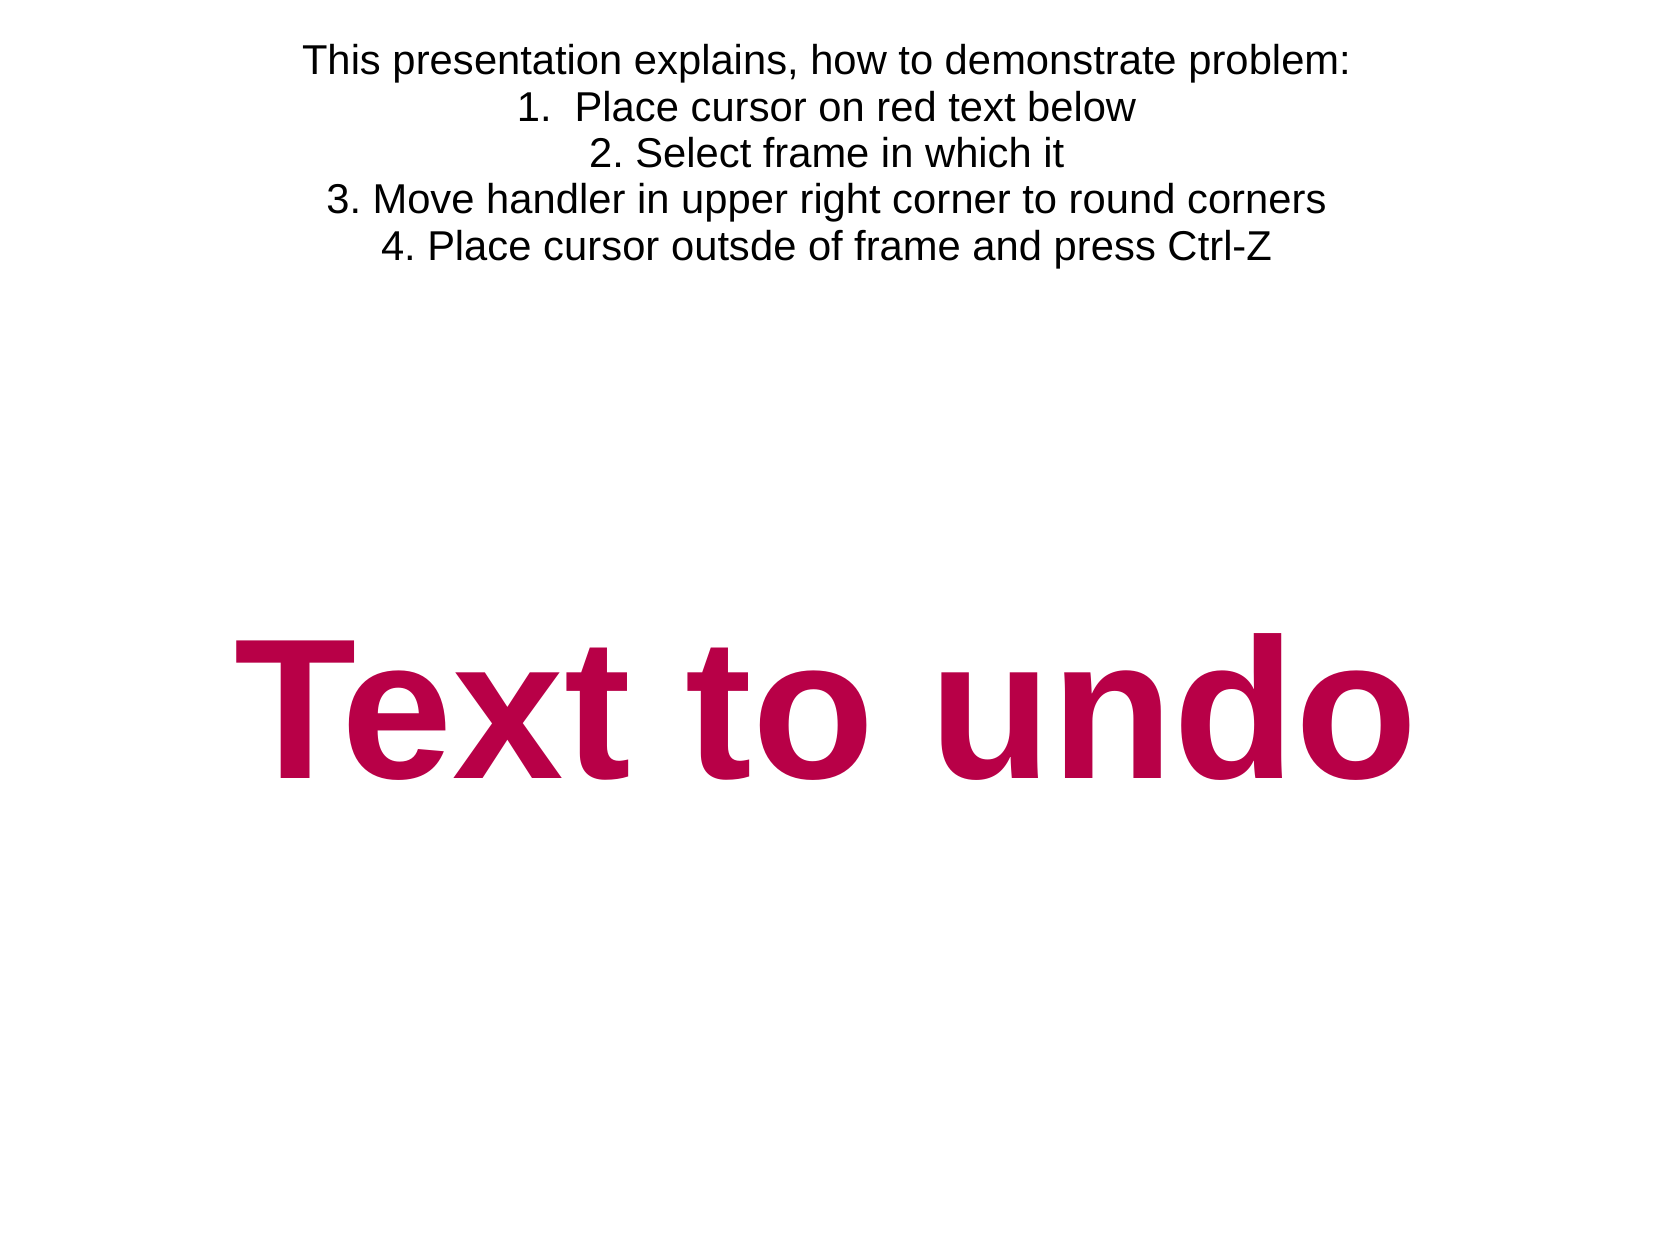

# This presentation explains, how to demonstrate problem: 1. Place cursor on red text below 2. Select frame in which it 3. Move handler in upper right corner to round corners 4. Place cursor outsde of frame and press Ctrl-Z
Text to undo